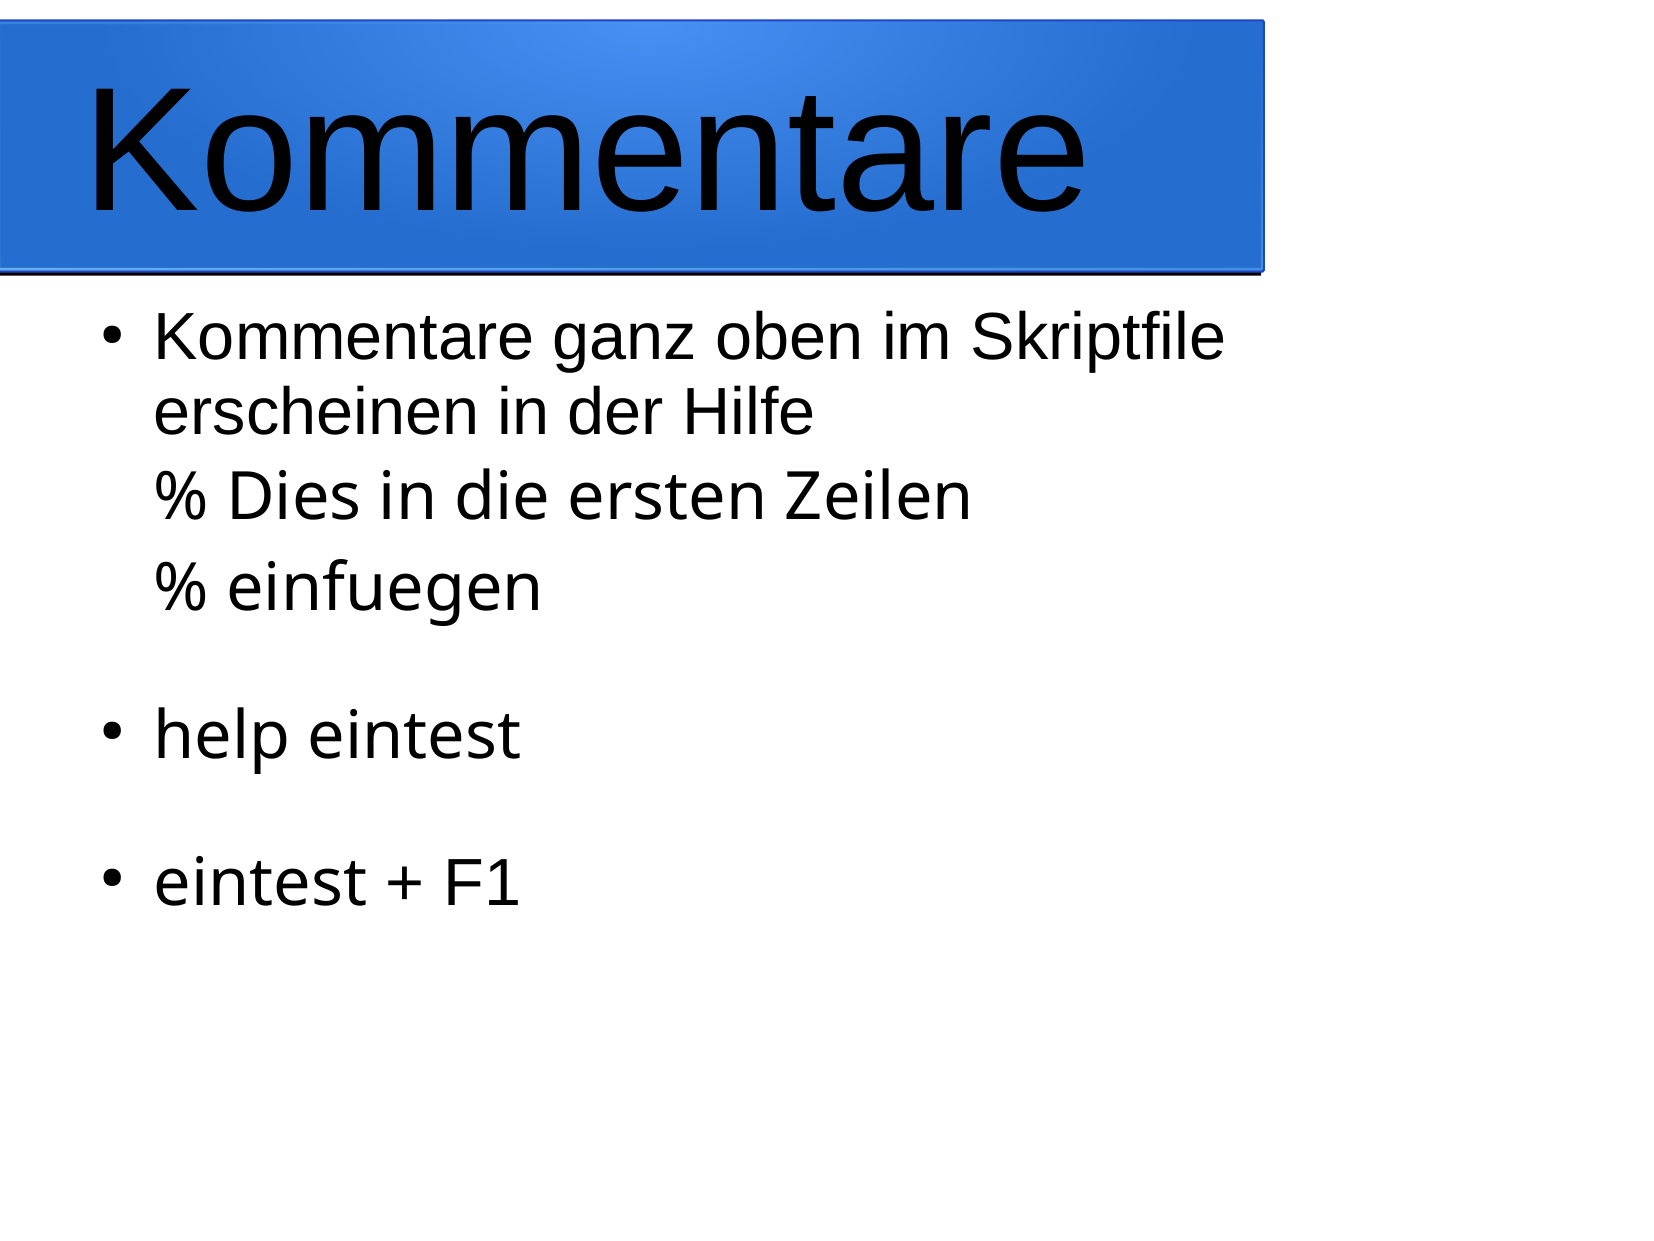

# Kommentare
Kommentare ganz oben im Skriptfile erscheinen in der Hilfe
% Dies in die ersten Zeilen
% einfuegen
help eintest
eintest + F1